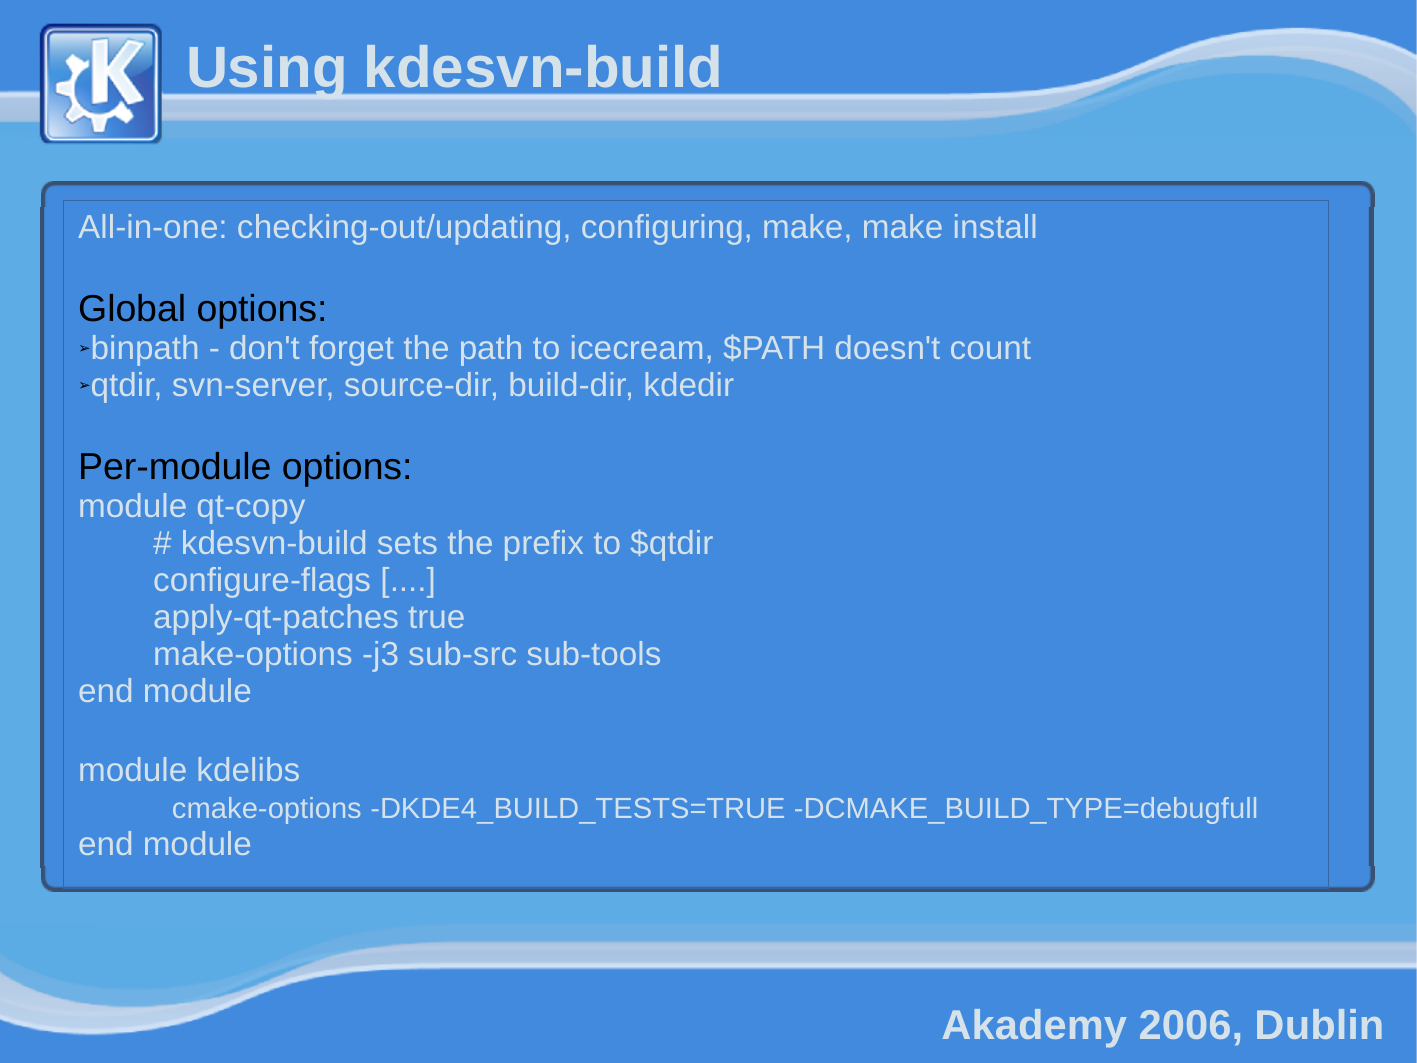

Using kdesvn-build
All-in-one: checking-out/updating, configuring, make, make install
Global options:
binpath - don't forget the path to icecream, $PATH doesn't count
qtdir, svn-server, source-dir, build-dir, kdedir
Per-module options:
module qt-copy
	# kdesvn-build sets the prefix to $qtdir
	configure-flags [....]
	apply-qt-patches true
	make-options -j3 sub-src sub-tools
end module
module kdelibs
	cmake-options -DKDE4_BUILD_TESTS=TRUE -DCMAKE_BUILD_TYPE=debugfull
end module